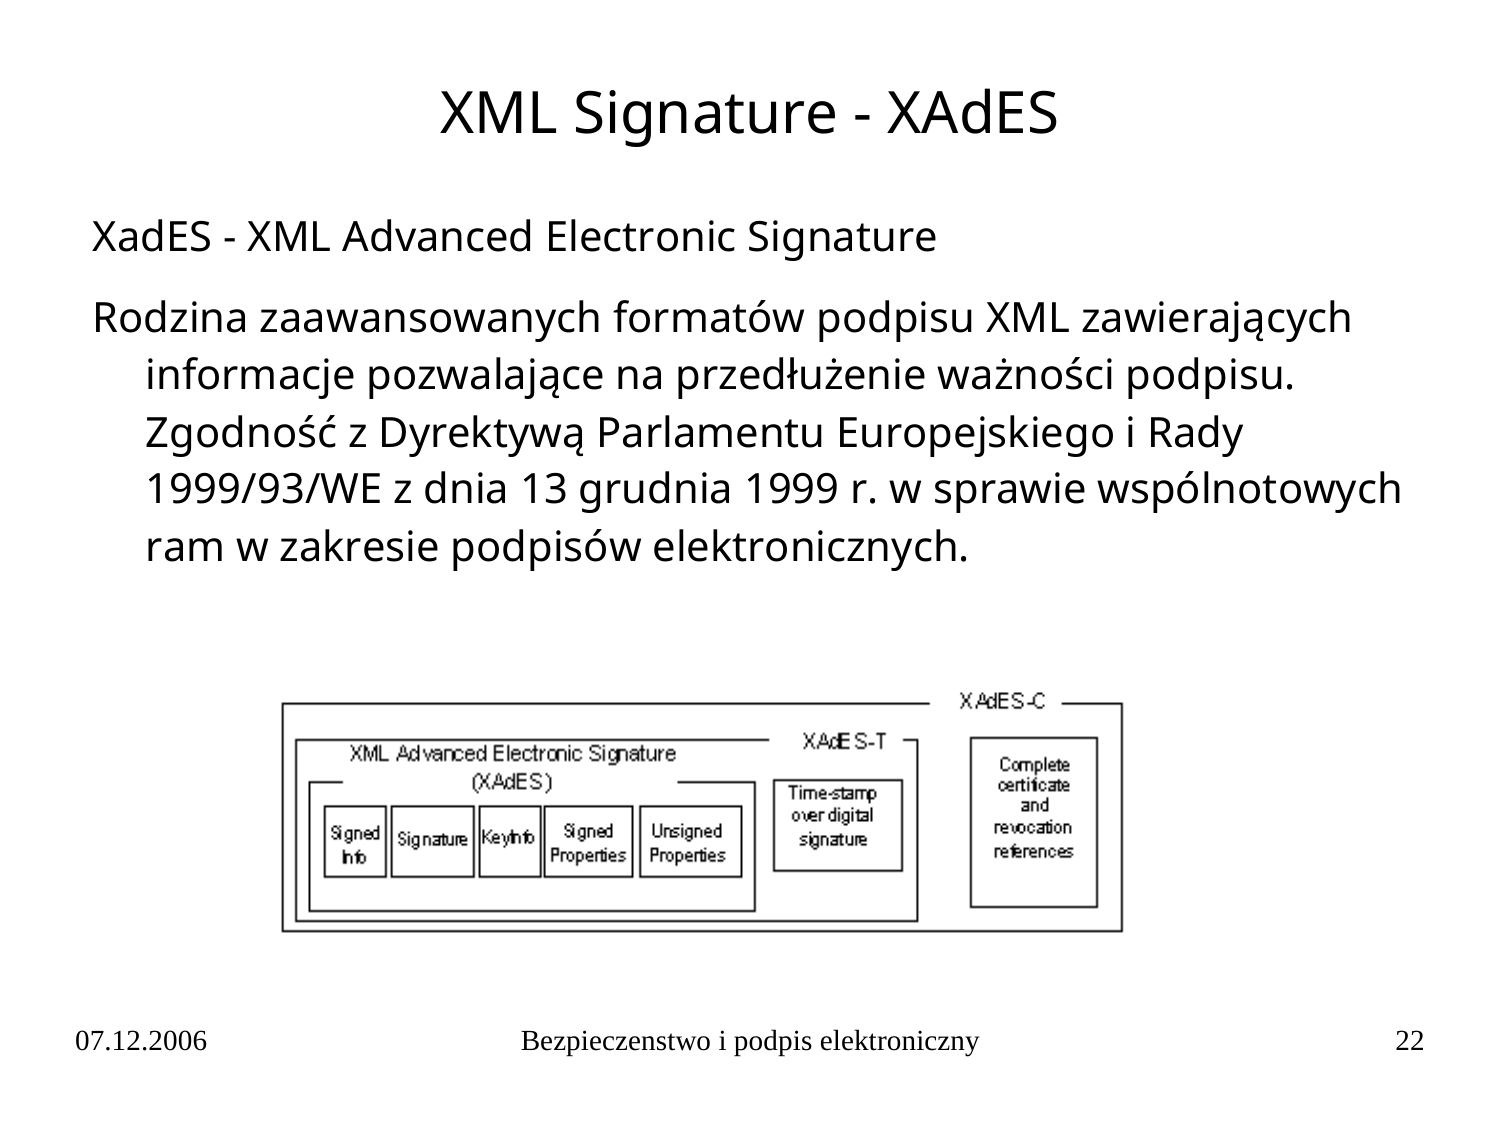

# XML Signature - XAdES
XadES - XML Advanced Electronic Signature
Rodzina zaawansowanych formatów podpisu XML zawierających informacje pozwalające na przedłużenie ważności podpisu. Zgodność z Dyrektywą Parlamentu Europejskiego i Rady 1999/93/WE z dnia 13 grudnia 1999 r. w sprawie wspólnotowych ram w zakresie podpisów elektronicznych.
07.12.2006
Bezpieczenstwo i podpis elektroniczny
22